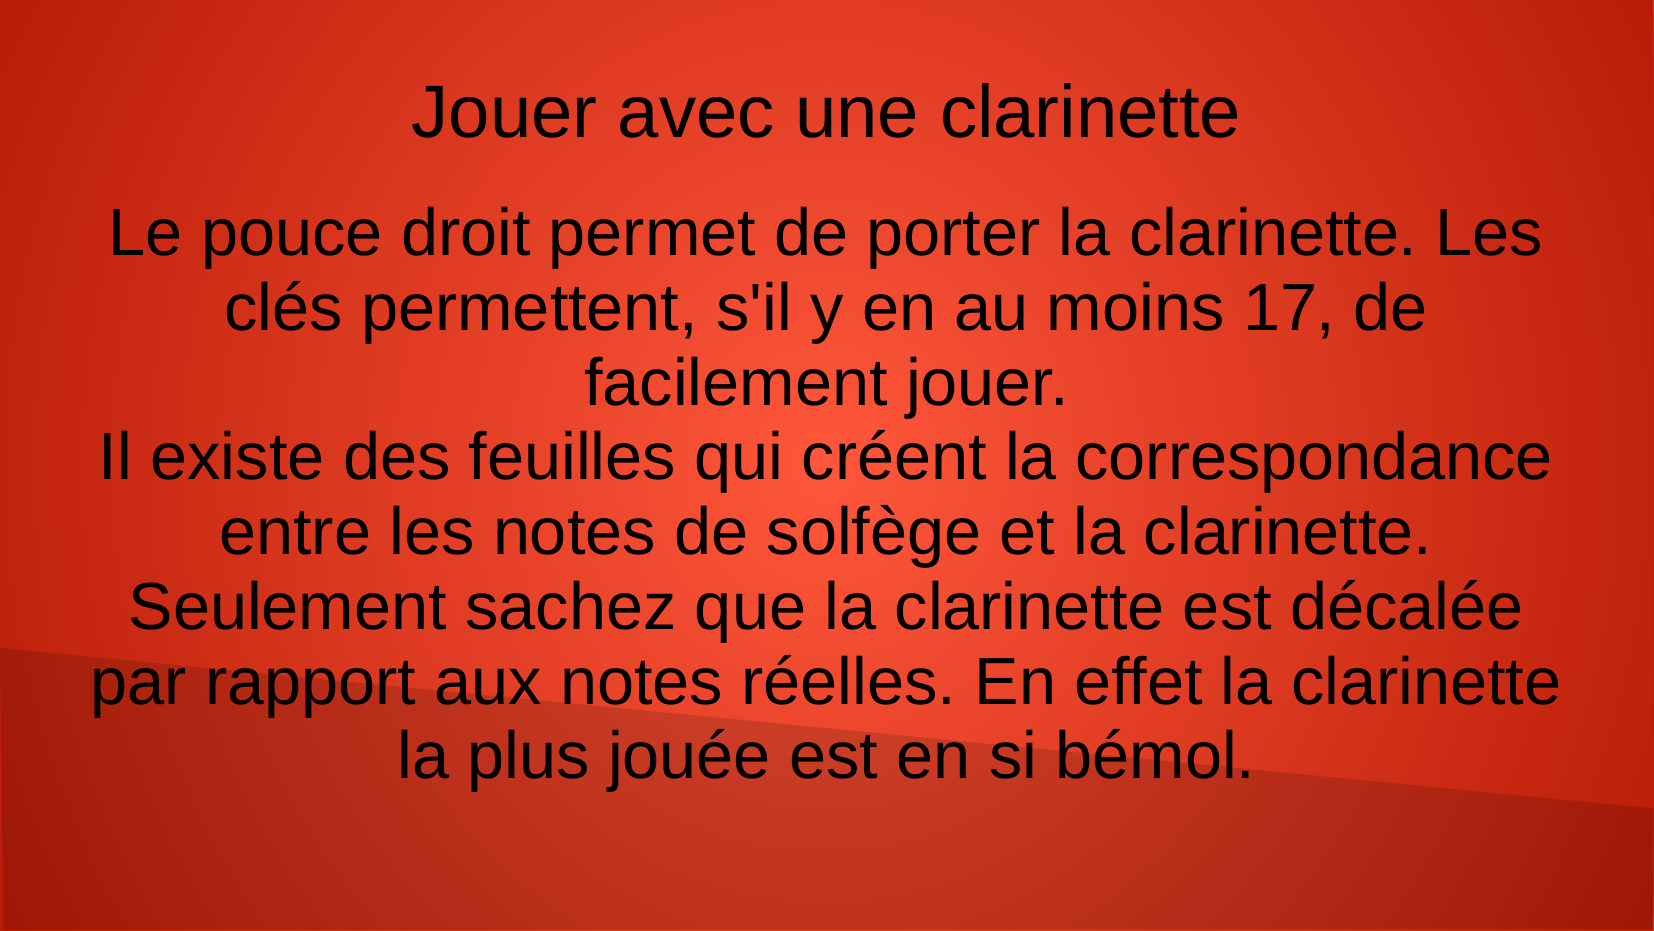

# Jouer avec une clarinette
Le pouce droit permet de porter la clarinette. Les clés permettent, s'il y en au moins 17, de facilement jouer.
Il existe des feuilles qui créent la correspondance entre les notes de solfège et la clarinette. Seulement sachez que la clarinette est décalée par rapport aux notes réelles. En effet la clarinette la plus jouée est en si bémol.